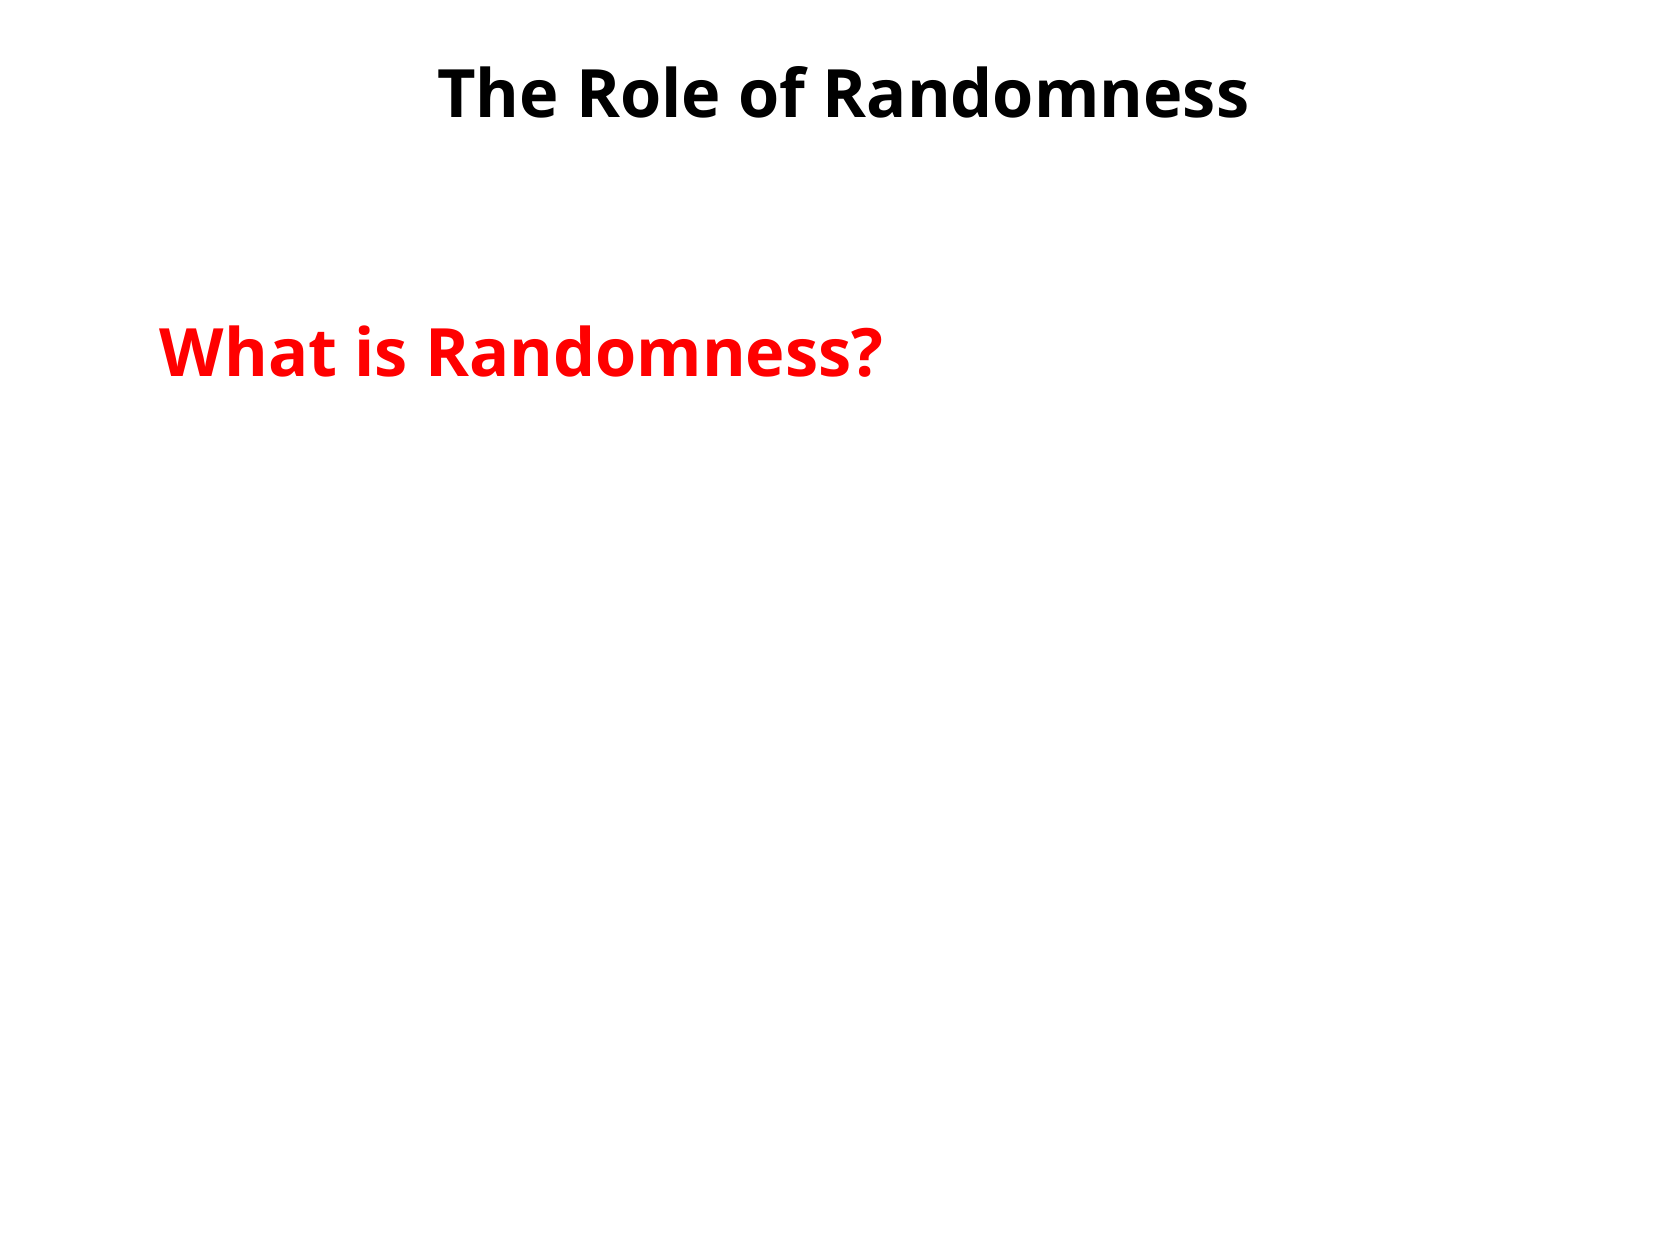

The Role of Randomness
What is Randomness?